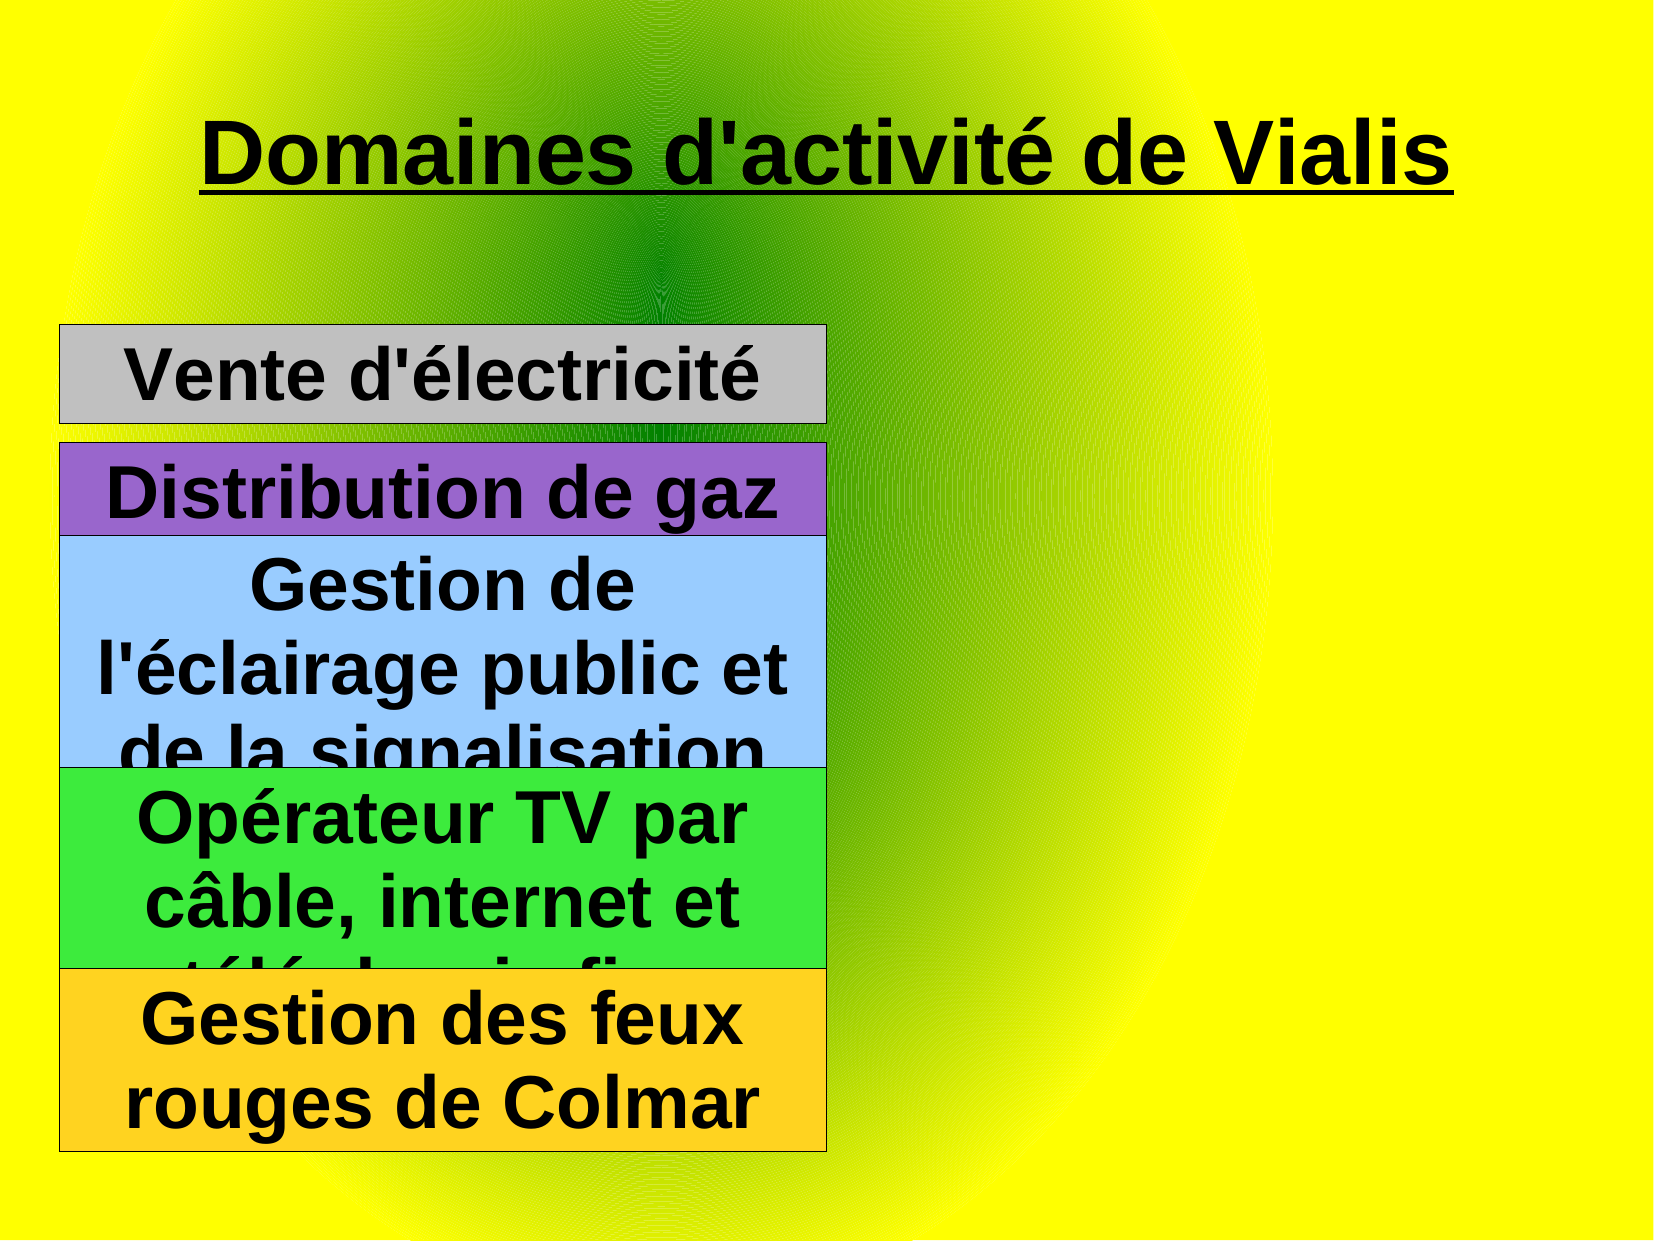

# Domaines d'activité de Vialis
Vente d'électricité
Distribution de gaz de ville
Gestion de l'éclairage public et de la signalisation routière
Opérateur TV par câble, internet et téléphonie fixe
Gestion des feux rouges de Colmar